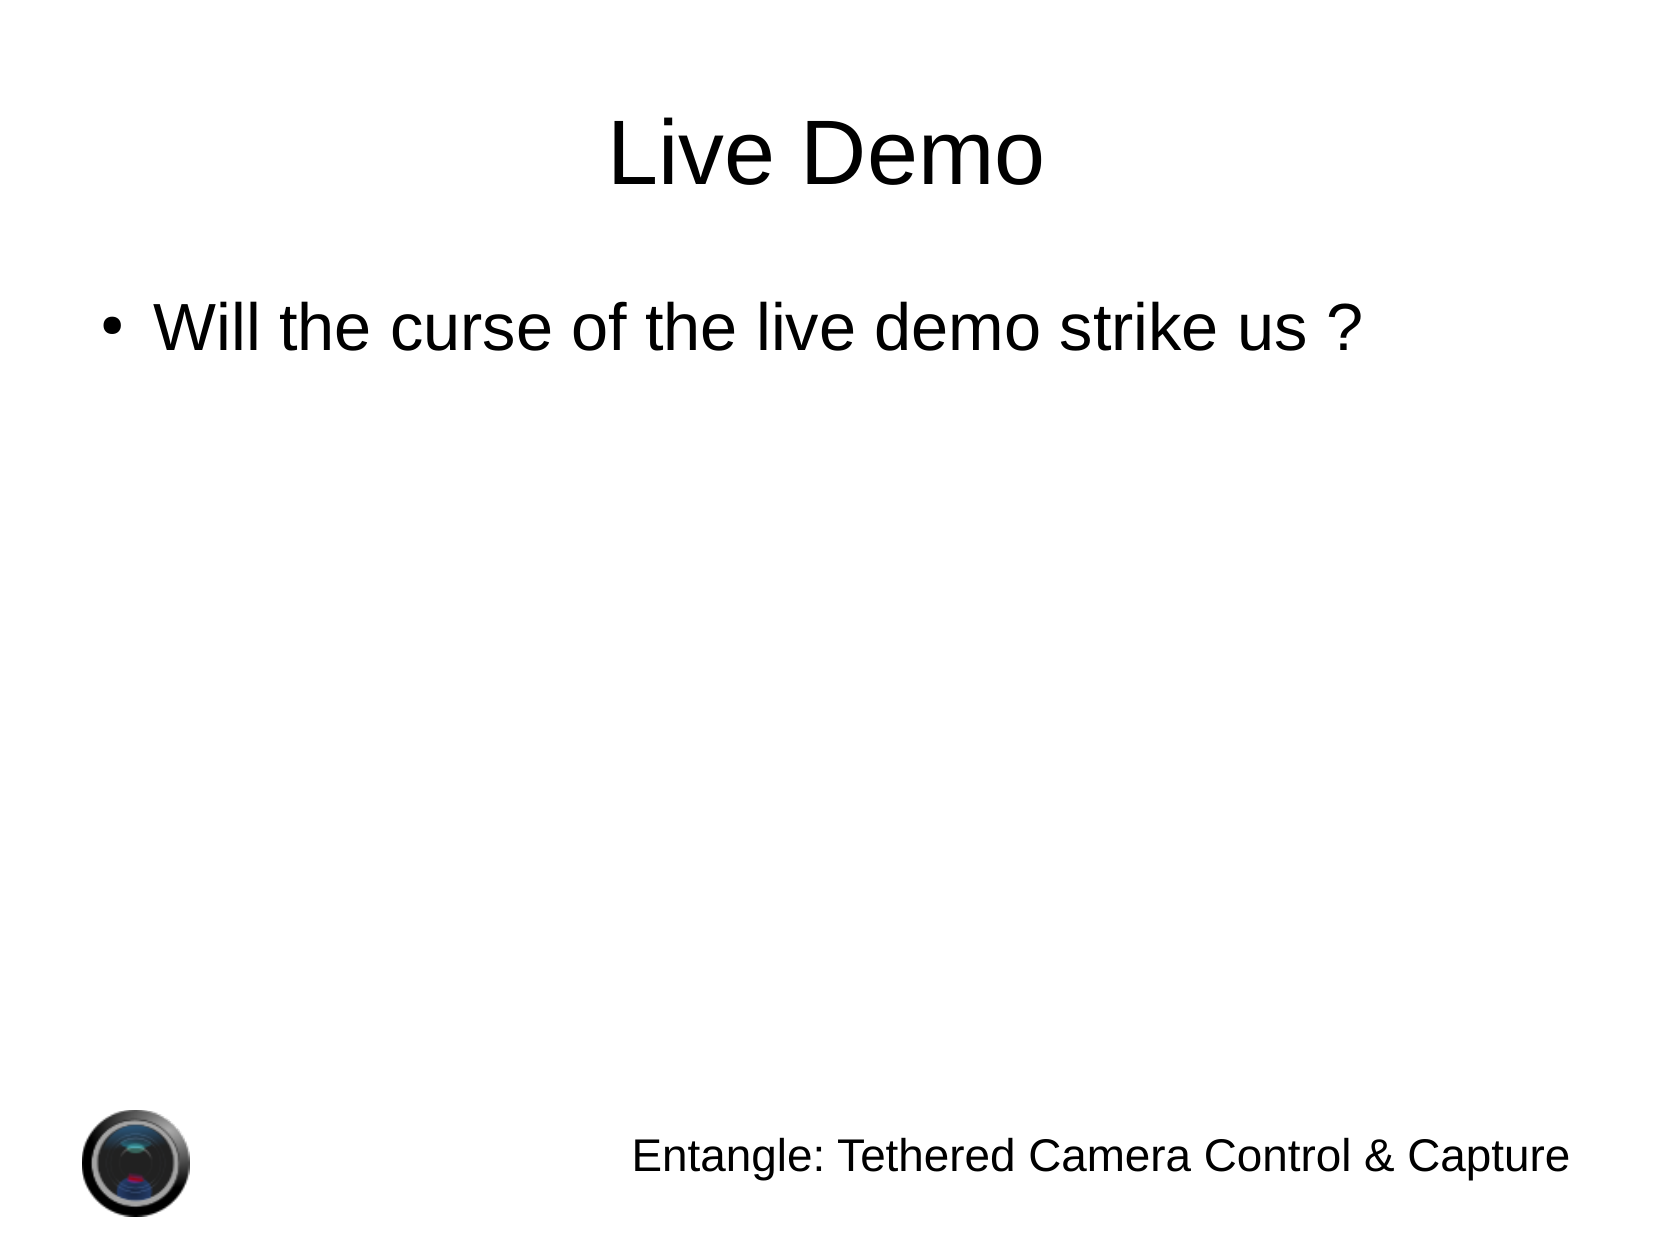

# Live Demo
Will the curse of the live demo strike us ?